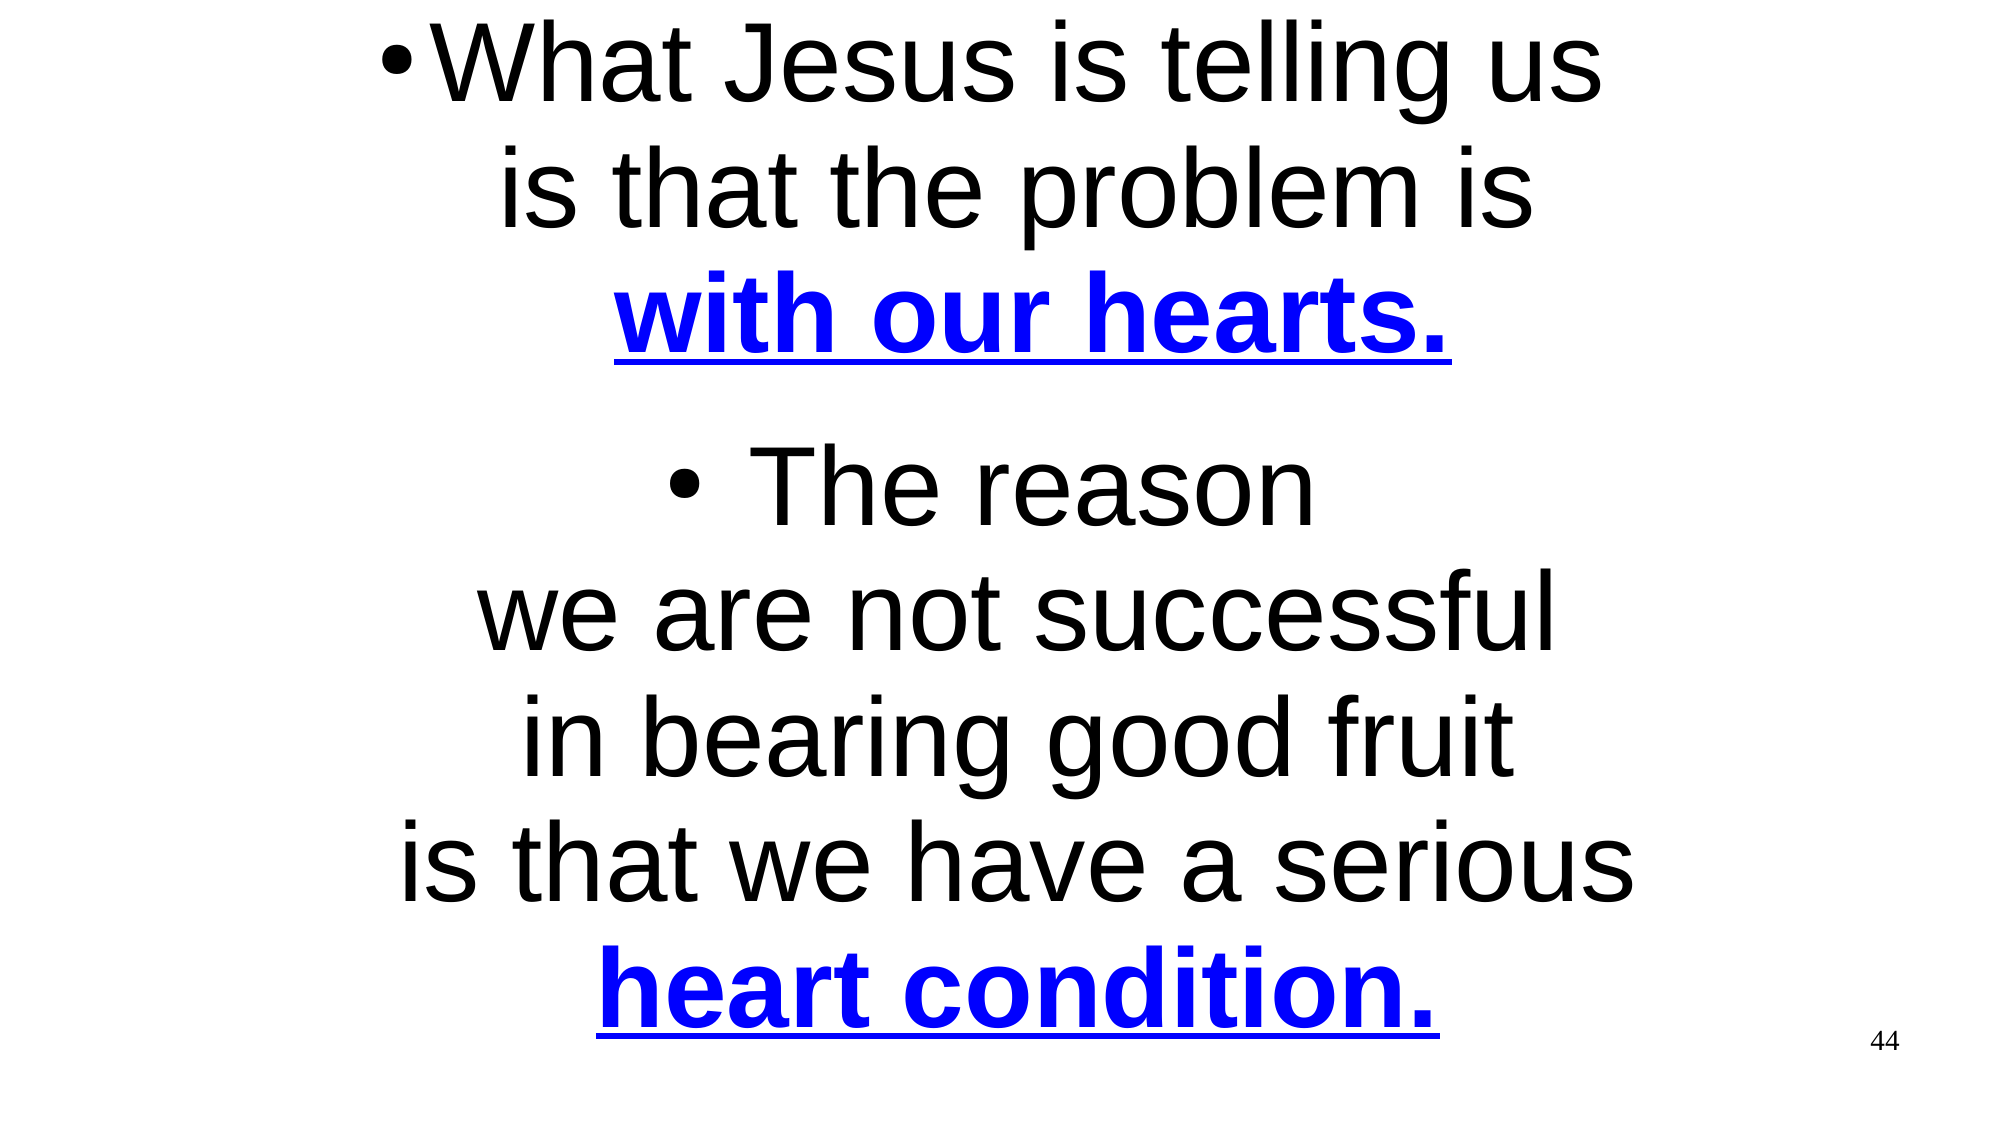

# What Jesus is telling us is that the problem is with our hearts.
 The reason
we are not successful
in bearing good fruit
is that we have a serious
heart condition.
44